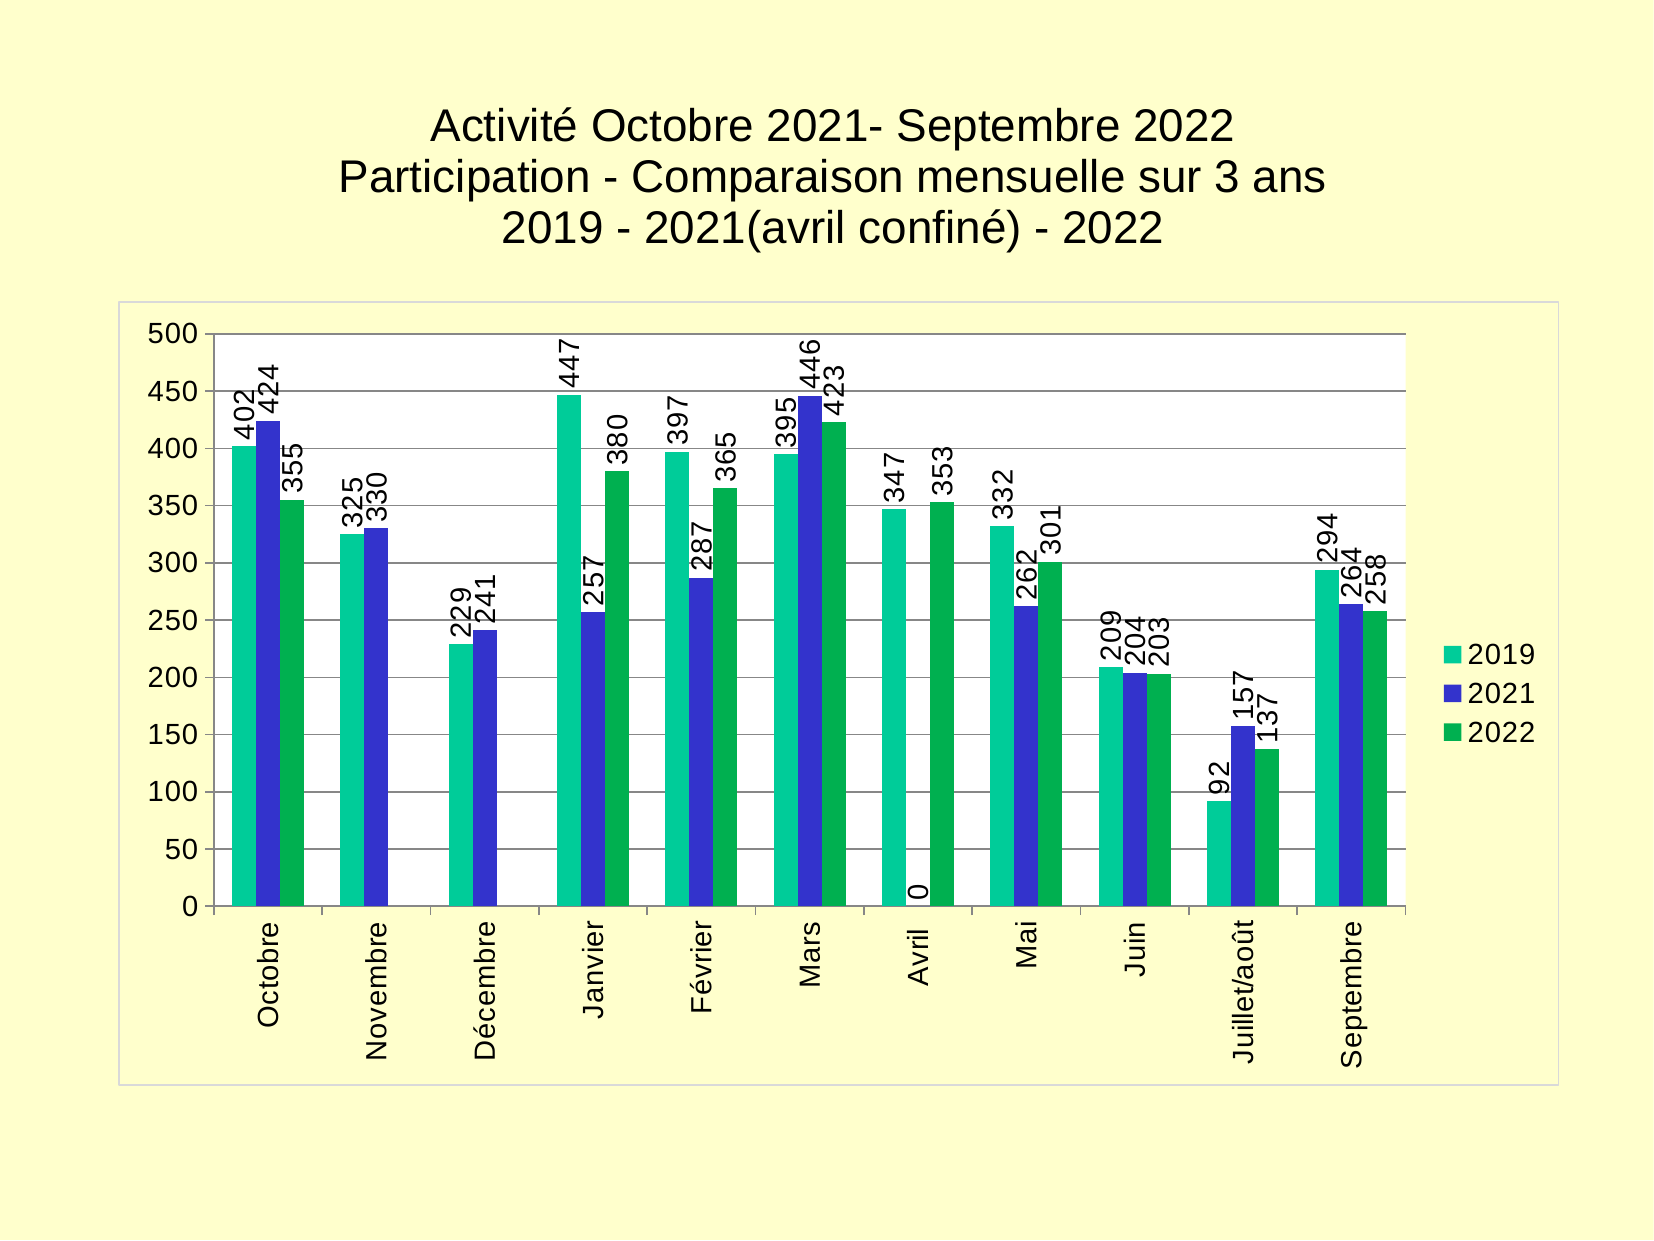

# Activité Octobre 2021- Septembre 2022 Participation - Comparaison mensuelle sur 3 ans 2019 - 2021(avril confiné) - 2022
### Chart
| Category | 2019 | 2021 | 2022 |
|---|---|---|---|
| Octobre | 402.0 | 424.0 | 355.0 |
| Novembre | 325.0 | 330.0 | None |
| Décembre | 229.0 | 241.0 | None |
| Janvier | 447.0 | 257.0 | 380.0 |
| Février | 397.0 | 287.0 | 365.0 |
| Mars | 395.0 | 446.0 | 423.0 |
| Avril | 347.0 | 0.0 | 353.0 |
| Mai | 332.0 | 262.0 | 301.0 |
| Juin | 209.0 | 204.0 | 203.0 |
| Juillet/août | 92.0 | 157.0 | 137.0 |
| Septembre | 294.0 | 264.0 | 258.0 |